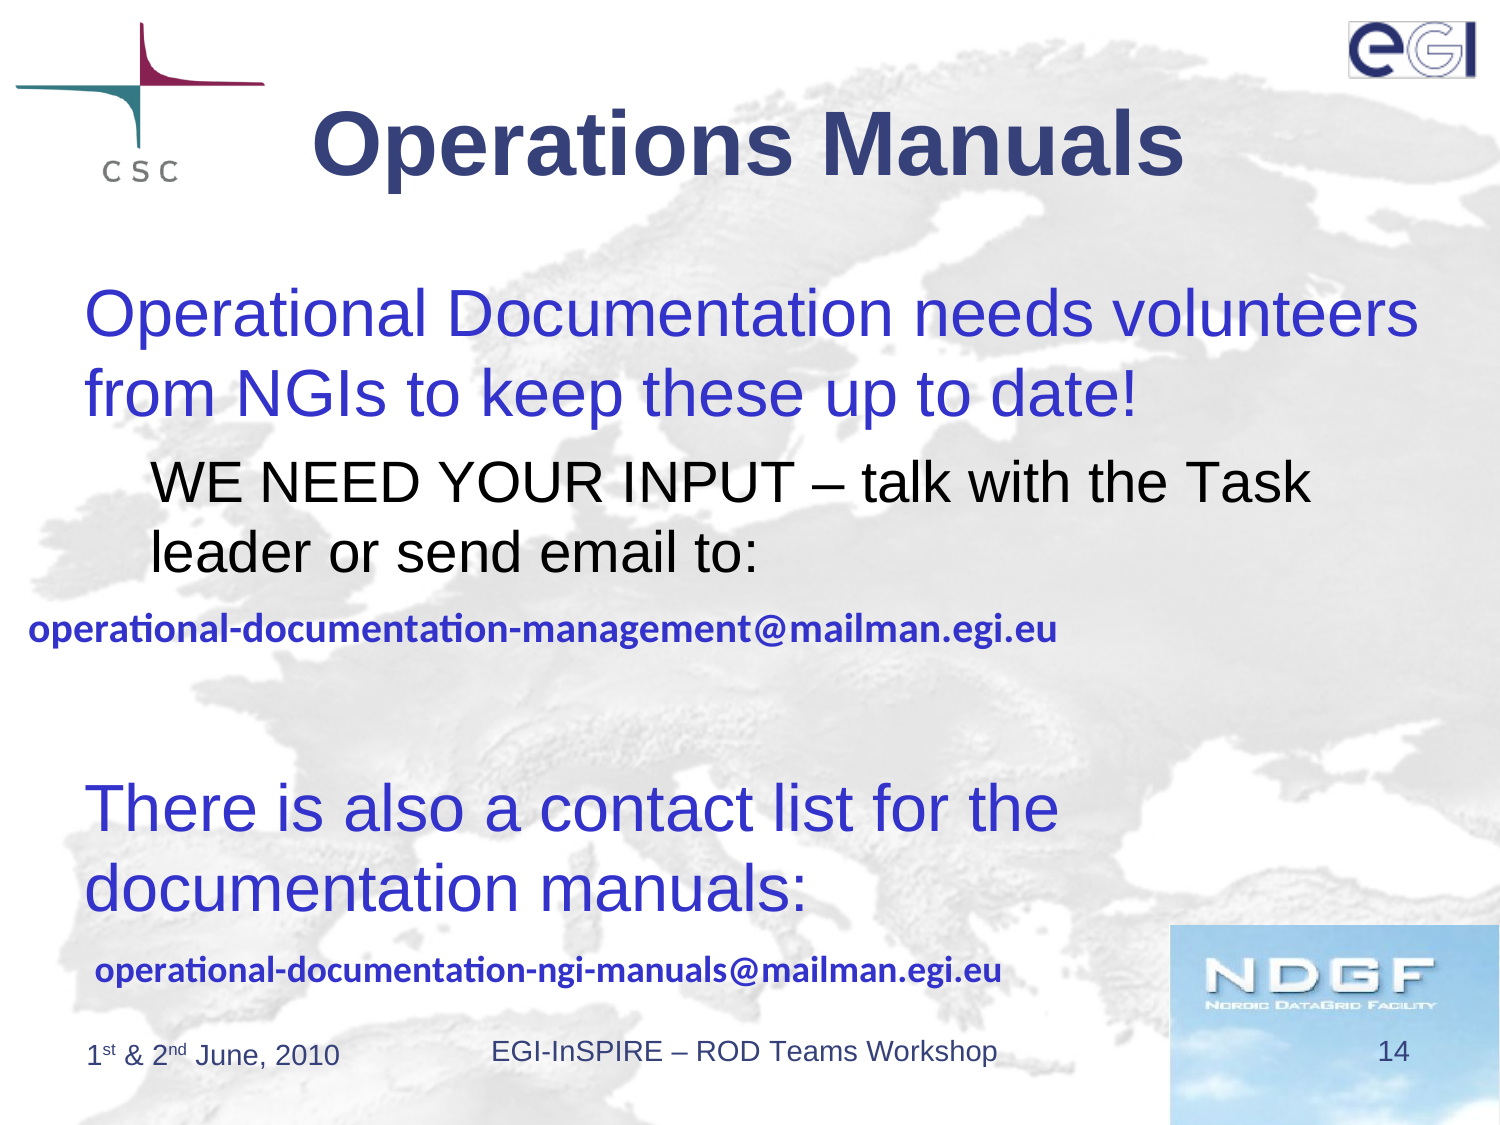

# Operations Manuals
Operational Documentation needs volunteers from NGIs to keep these up to date!
WE NEED YOUR INPUT – talk with the Task leader or send email to:
operational-documentation-management@mailman.egi.eu
There is also a contact list for the documentation manuals:
 operational-documentation-ngi-manuals@mailman.egi.eu
14